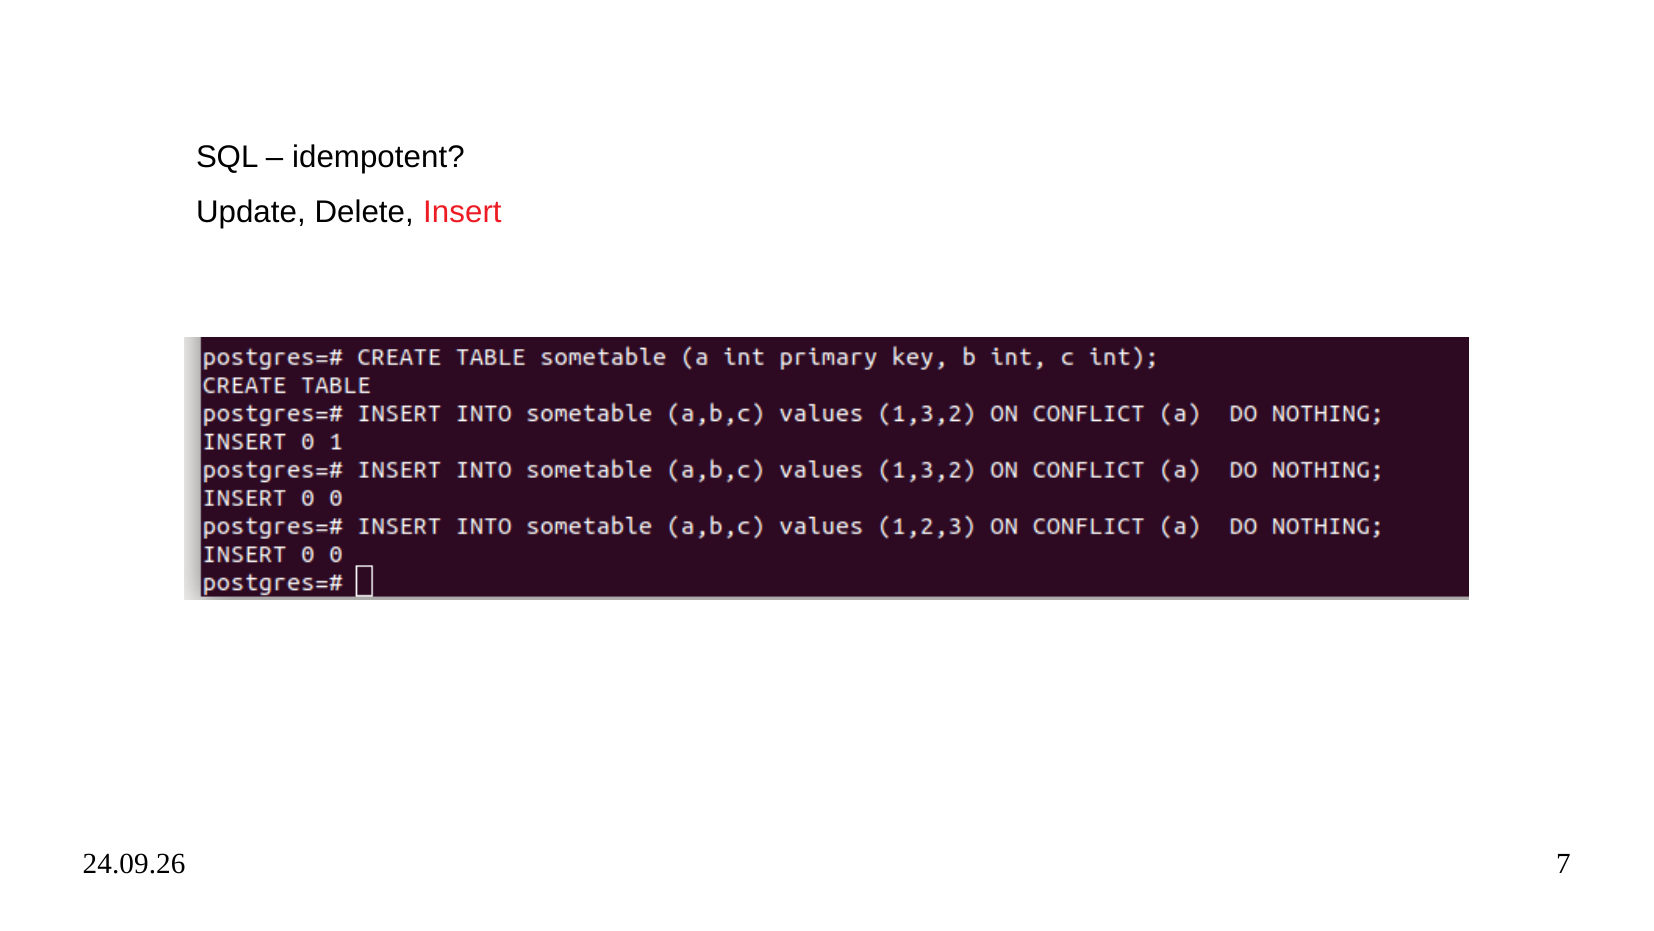

SQL – idempotent?
Update, Delete, Insert
#
7